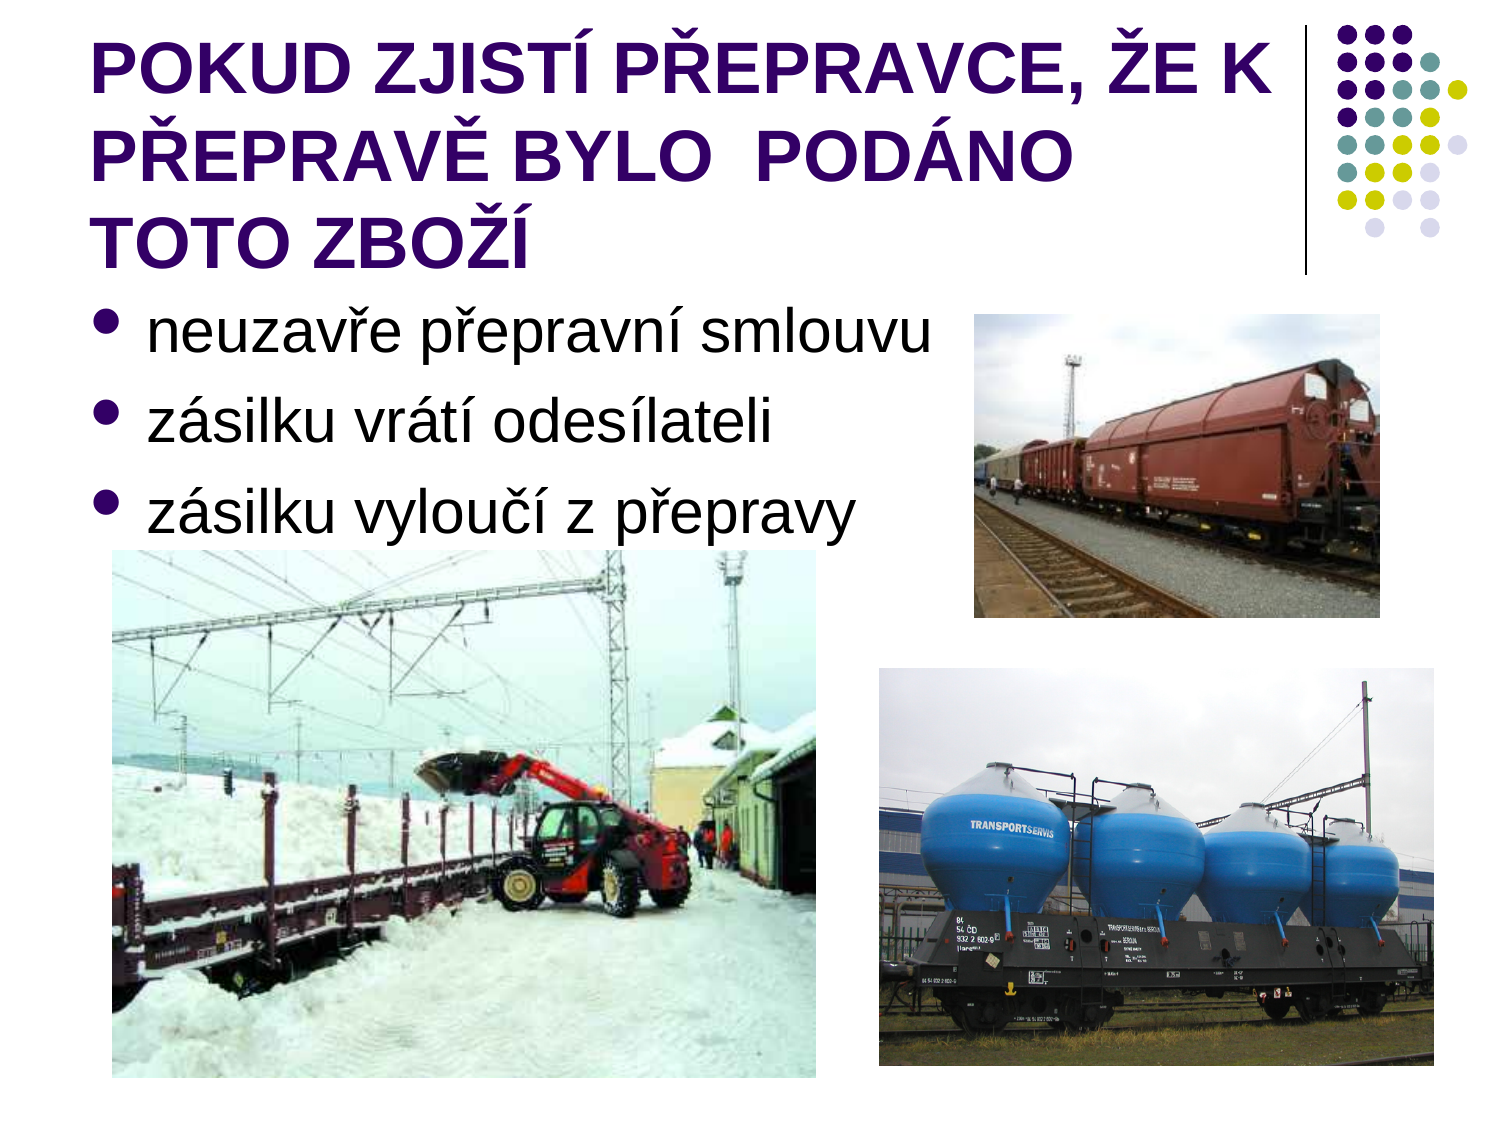

# POKUD ZJISTÍ PŘEPRAVCE, ŽE K PŘEPRAVĚ BYLO PODÁNO TOTO ZBOŽÍ
neuzavře přepravní smlouvu
zásilku vrátí odesílateli
zásilku vyloučí z přepravy